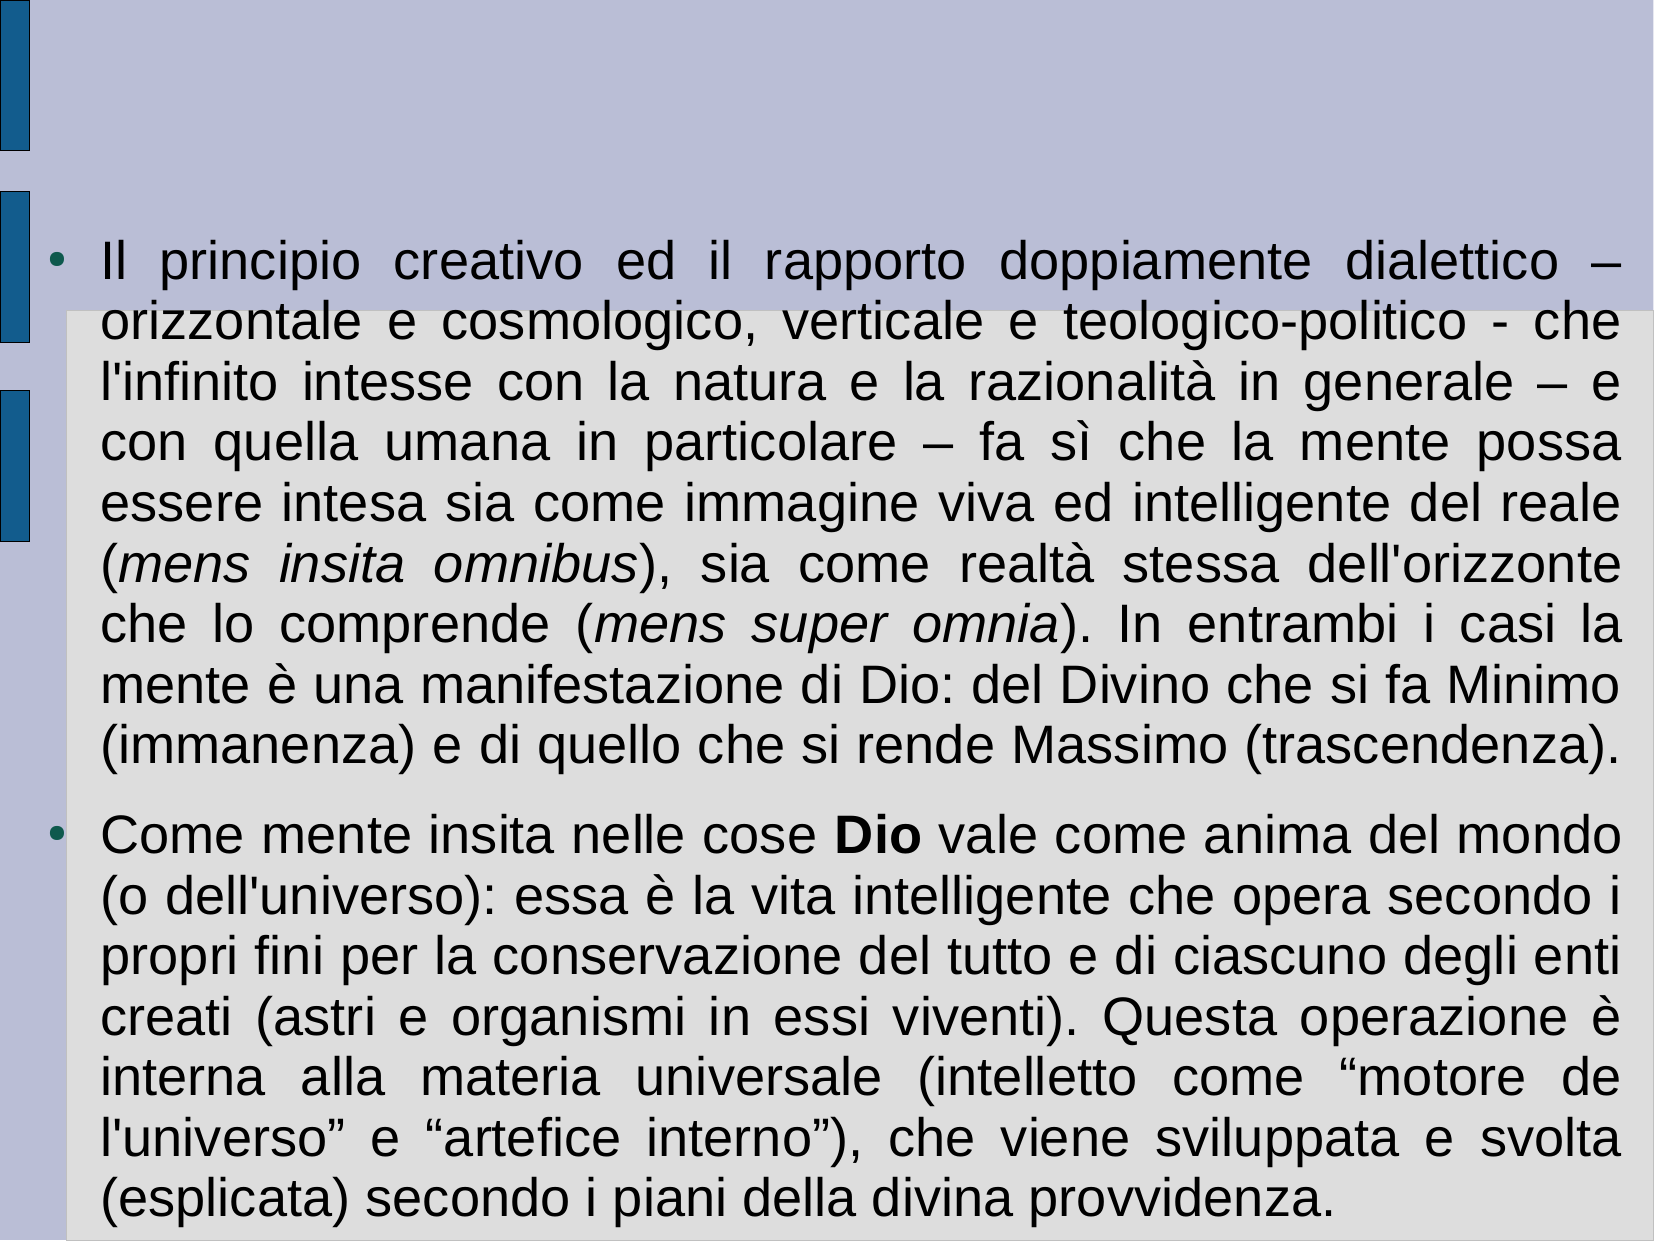

#
Il principio creativo ed il rapporto doppiamente dialettico – orizzontale e cosmologico, verticale e teologico-politico - che l'infinito intesse con la natura e la razionalità in generale – e con quella umana in particolare – fa sì che la mente possa essere intesa sia come immagine viva ed intelligente del reale (mens insita omnibus), sia come realtà stessa dell'orizzonte che lo comprende (mens super omnia). In entrambi i casi la mente è una manifestazione di Dio: del Divino che si fa Minimo (immanenza) e di quello che si rende Massimo (trascendenza).
Come mente insita nelle cose Dio vale come anima del mondo (o dell'universo): essa è la vita intelligente che opera secondo i propri fini per la conservazione del tutto e di ciascuno degli enti creati (astri e organismi in essi viventi). Questa operazione è interna alla materia universale (intelletto come “motore de l'universo” e “artefice interno”), che viene sviluppata e svolta (esplicata) secondo i piani della divina provvidenza.